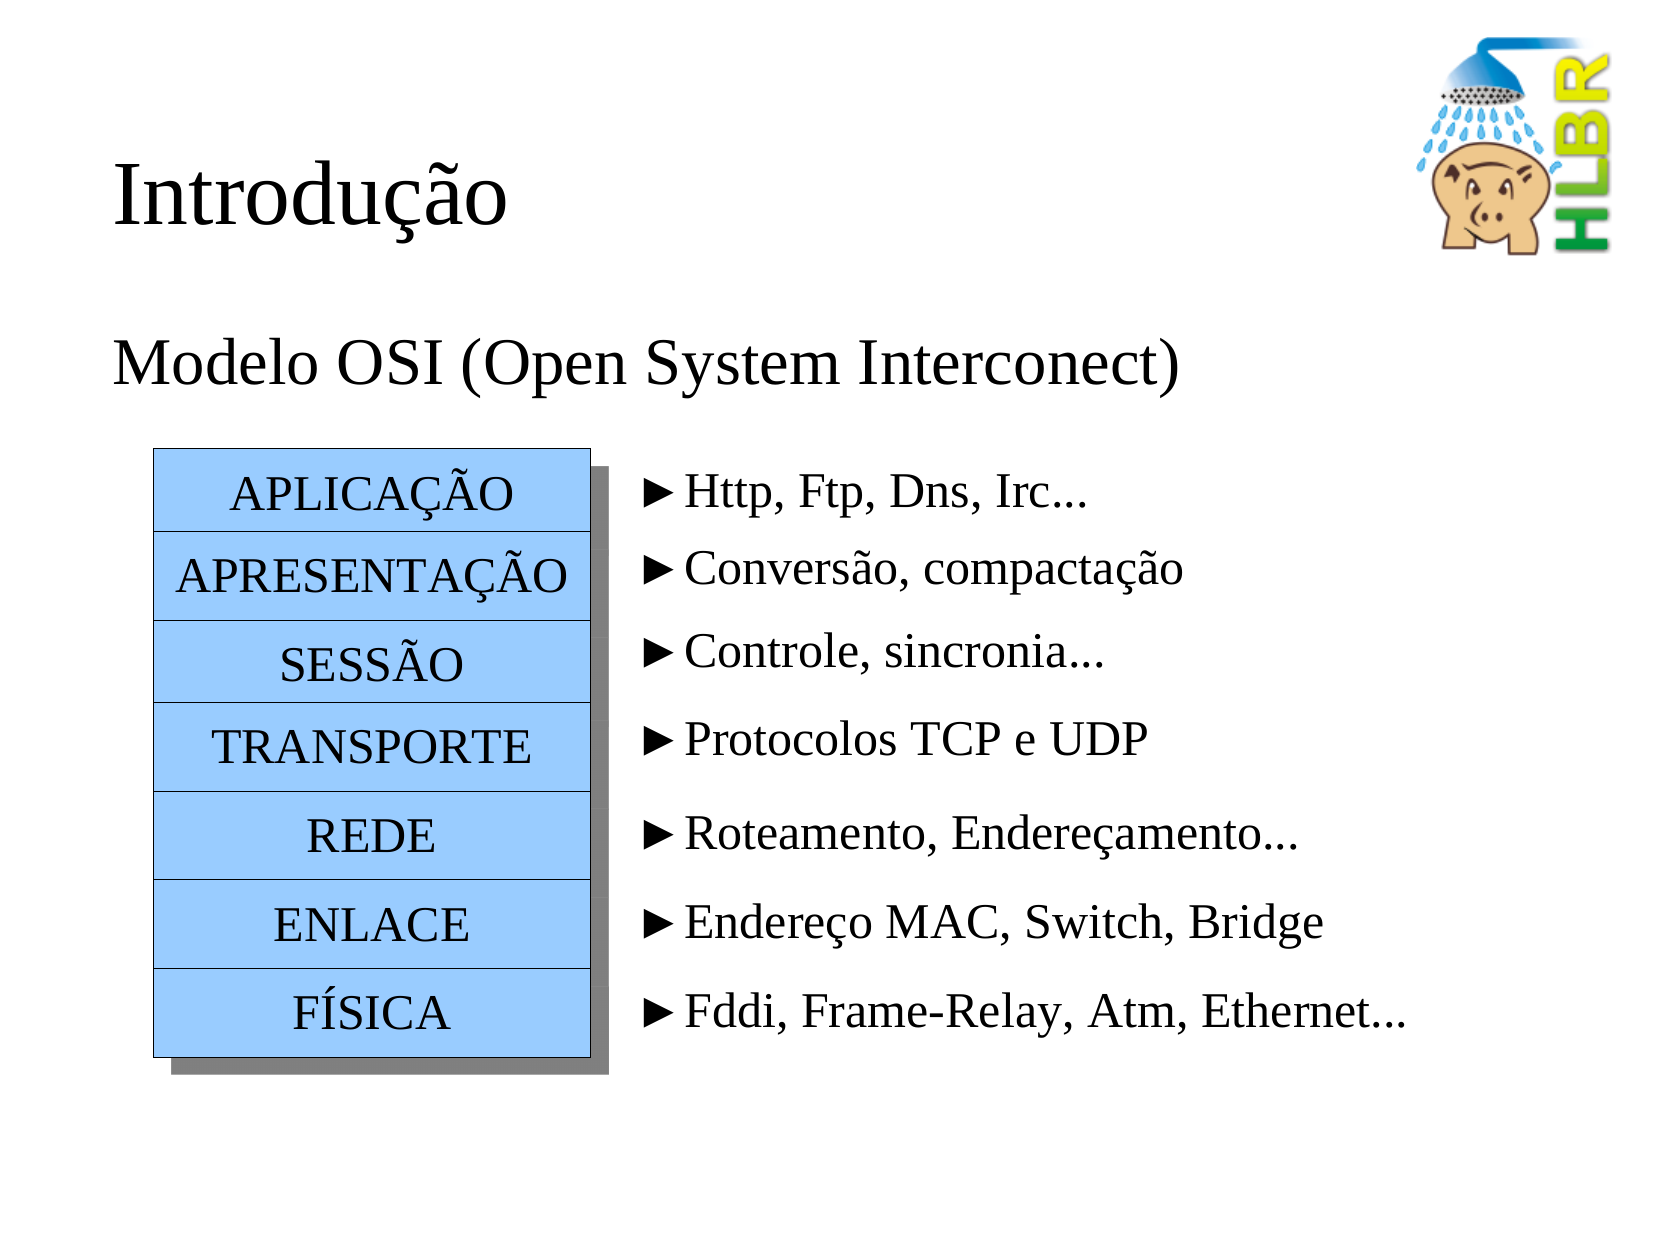

# Introdução
Modelo OSI (Open System Interconect)
APLICAÇÃO
APRESENTAÇÃO
SESSÃO
TRANSPORTE
REDE
ENLACE
FÍSICA
►Http, Ftp, Dns, Irc...
►Conversão, compactação
►Controle, sincronia...
►Protocolos TCP e UDP
►Roteamento, Endereçamento...
►Endereço MAC, Switch, Bridge
►Fddi, Frame-Relay, Atm, Ethernet...